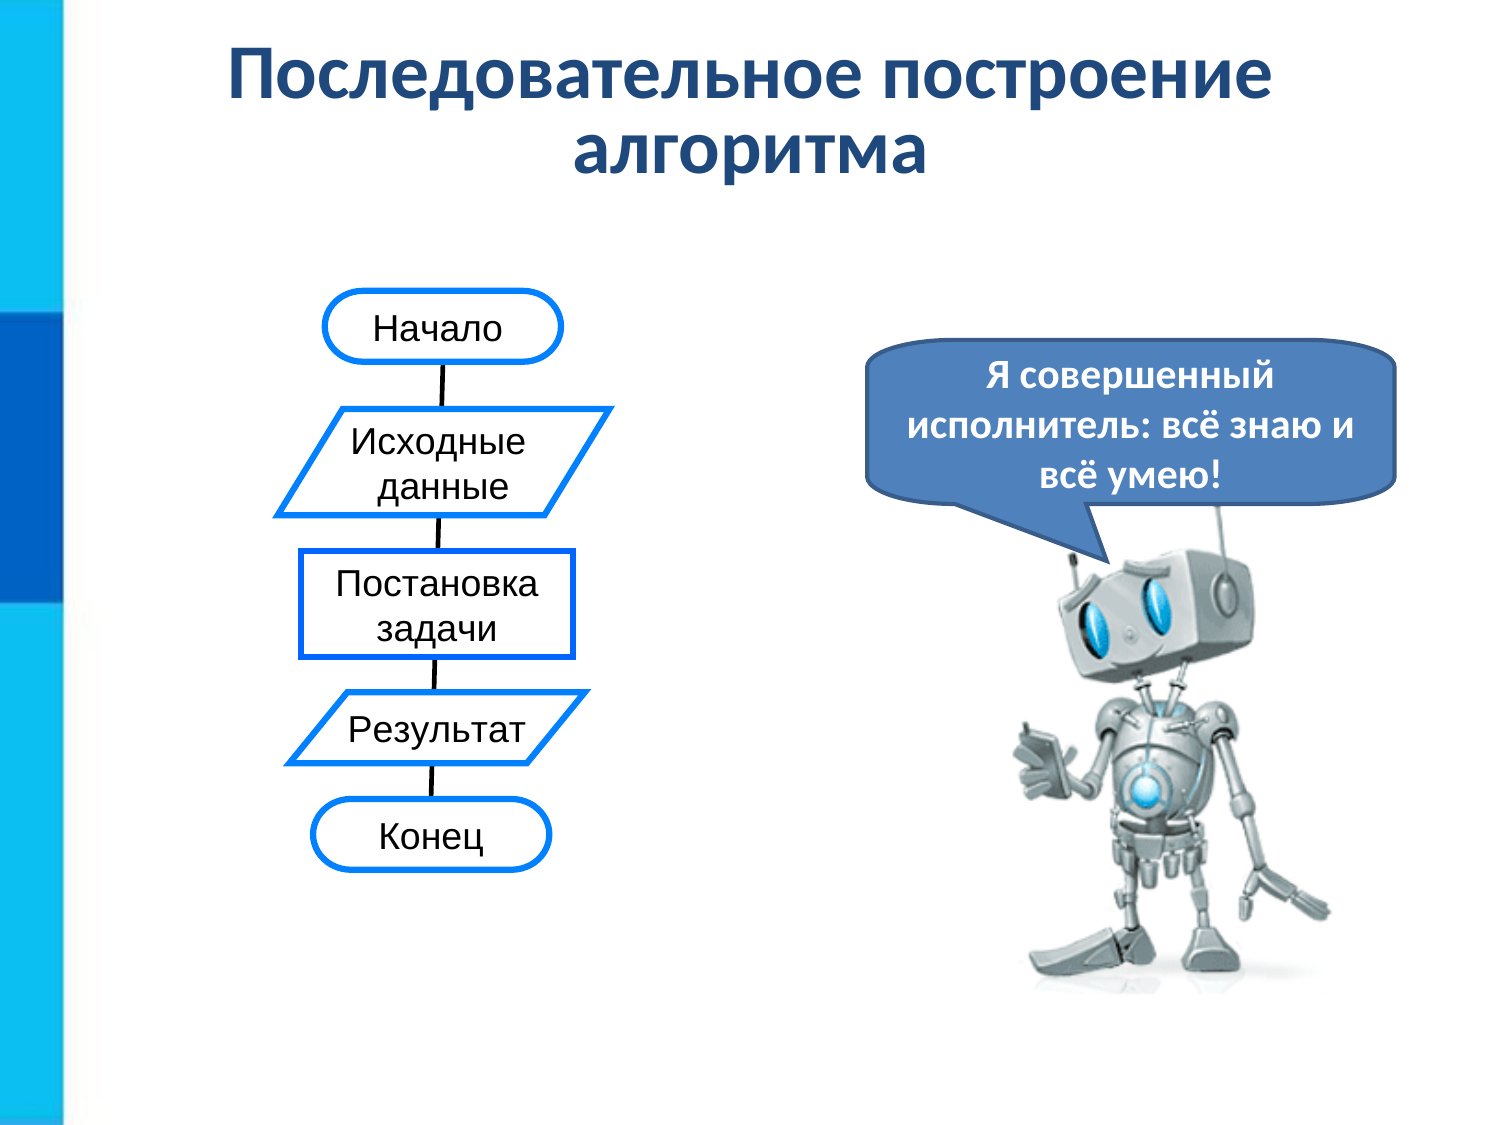

Последовательное построение алгоритма
Начало
Исходные
данные
Постановка
задачи
Результат
Конец
Я совершенный исполнитель: всё знаю и всё умею!